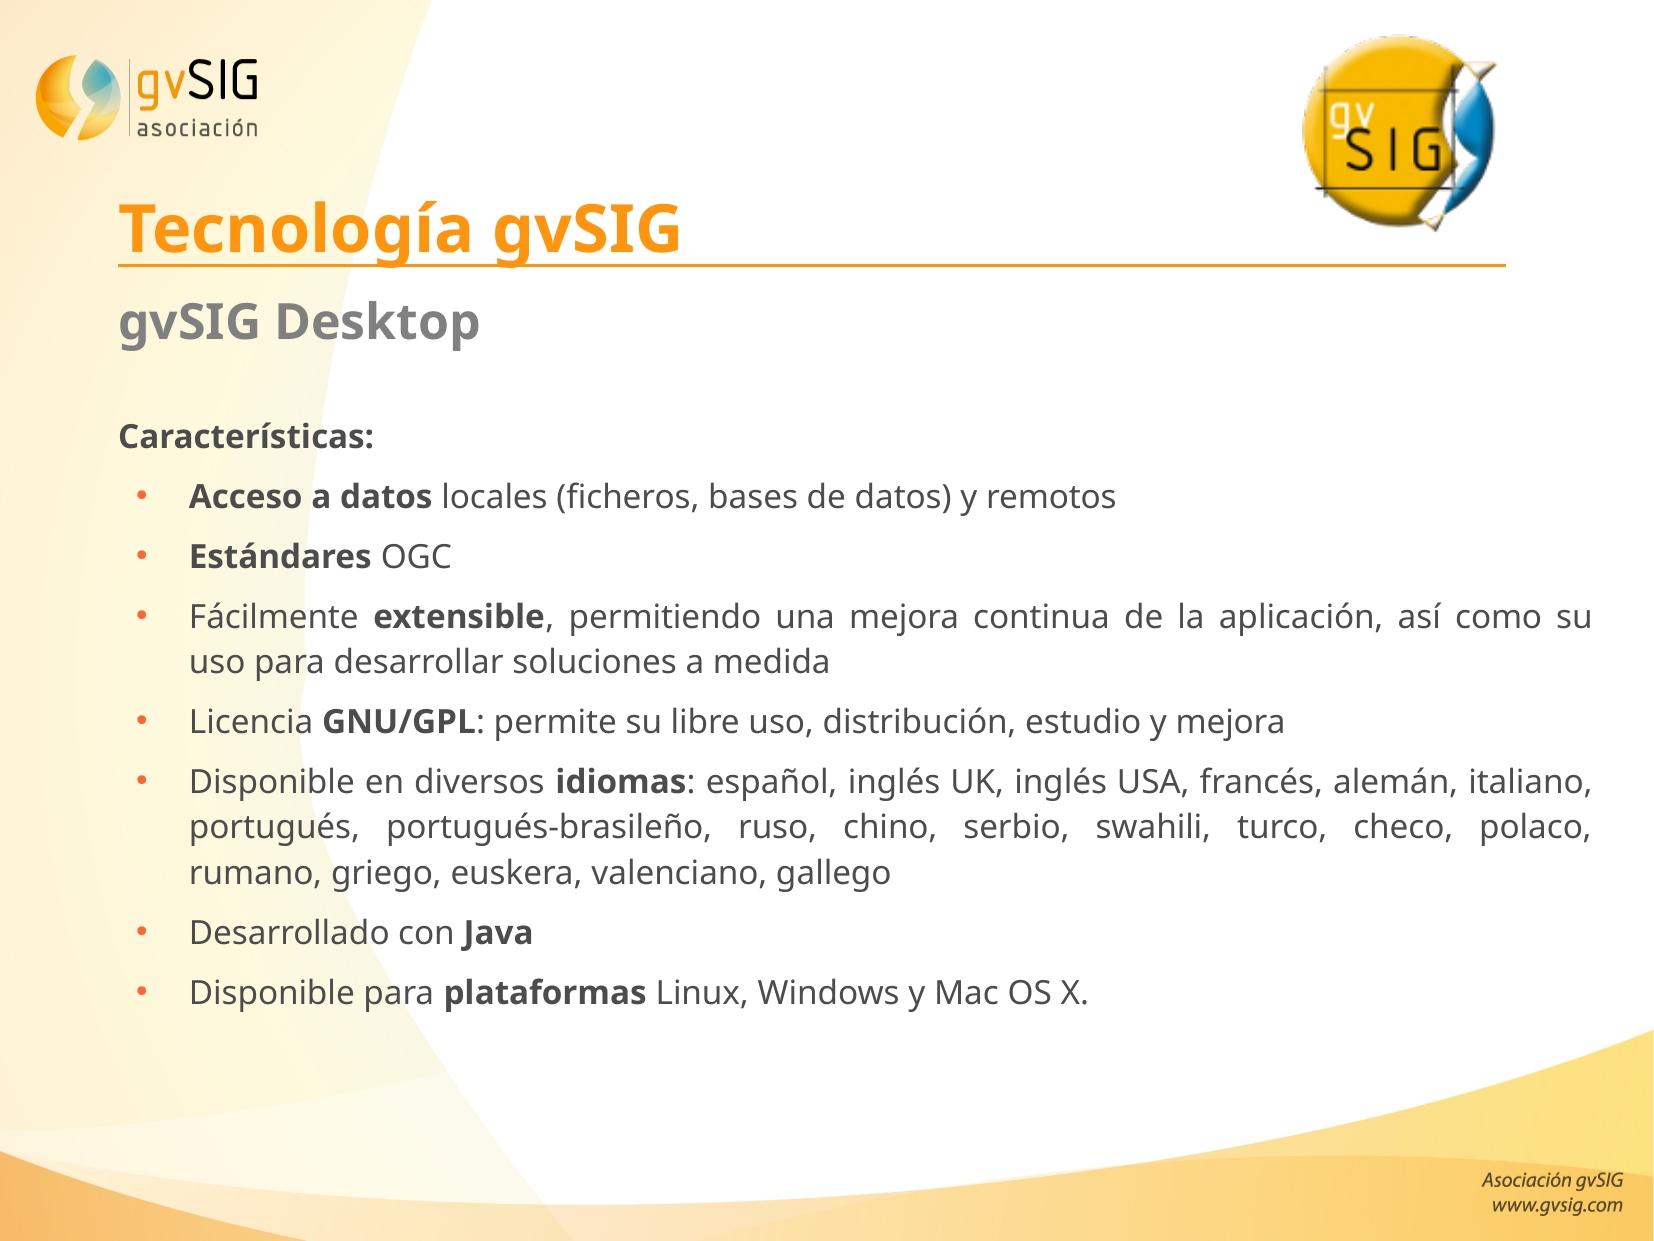

# Tecnología gvSIG
gvSIG Desktop
Características:
Acceso a datos locales (ficheros, bases de datos) y remotos
Estándares OGC
Fácilmente extensible, permitiendo una mejora continua de la aplicación, así como su uso para desarrollar soluciones a medida
Licencia GNU/GPL: permite su libre uso, distribución, estudio y mejora
Disponible en diversos idiomas: español, inglés UK, inglés USA, francés, alemán, italiano, portugués, portugués-brasileño, ruso, chino, serbio, swahili, turco, checo, polaco, rumano, griego, euskera, valenciano, gallego
Desarrollado con Java
Disponible para plataformas Linux, Windows y Mac OS X.